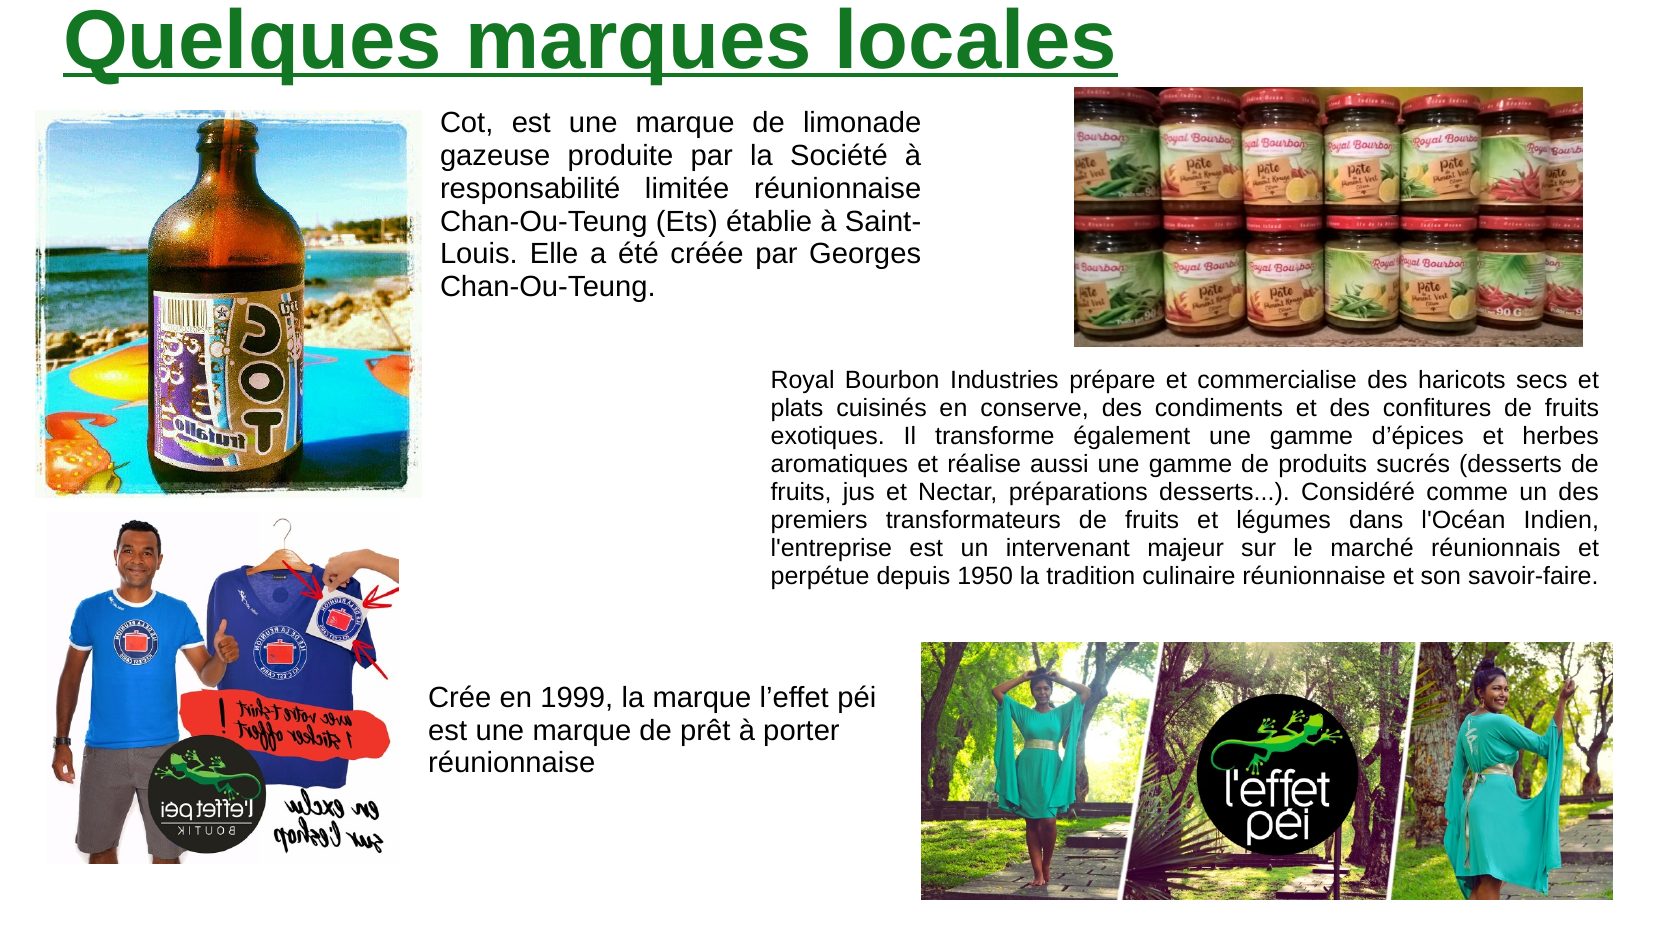

# Quelques marques locales
Cot, est une marque de limonade gazeuse produite par la Société à responsabilité limitée réunionnaise Chan-Ou-Teung (Ets) établie à Saint-Louis. Elle a été créée par Georges Chan-Ou-Teung.
Royal Bourbon Industries prépare et commercialise des haricots secs et plats cuisinés en conserve, des condiments et des confitures de fruits exotiques. Il transforme également une gamme d’épices et herbes aromatiques et réalise aussi une gamme de produits sucrés (desserts de fruits, jus et Nectar, préparations desserts...). Considéré comme un des premiers transformateurs de fruits et légumes dans l'Océan Indien, l'entreprise est un intervenant majeur sur le marché réunionnais et perpétue depuis 1950 la tradition culinaire réunionnaise et son savoir-faire.
Crée en 1999, la marque l’effet péi est une marque de prêt à porter réunionnaise